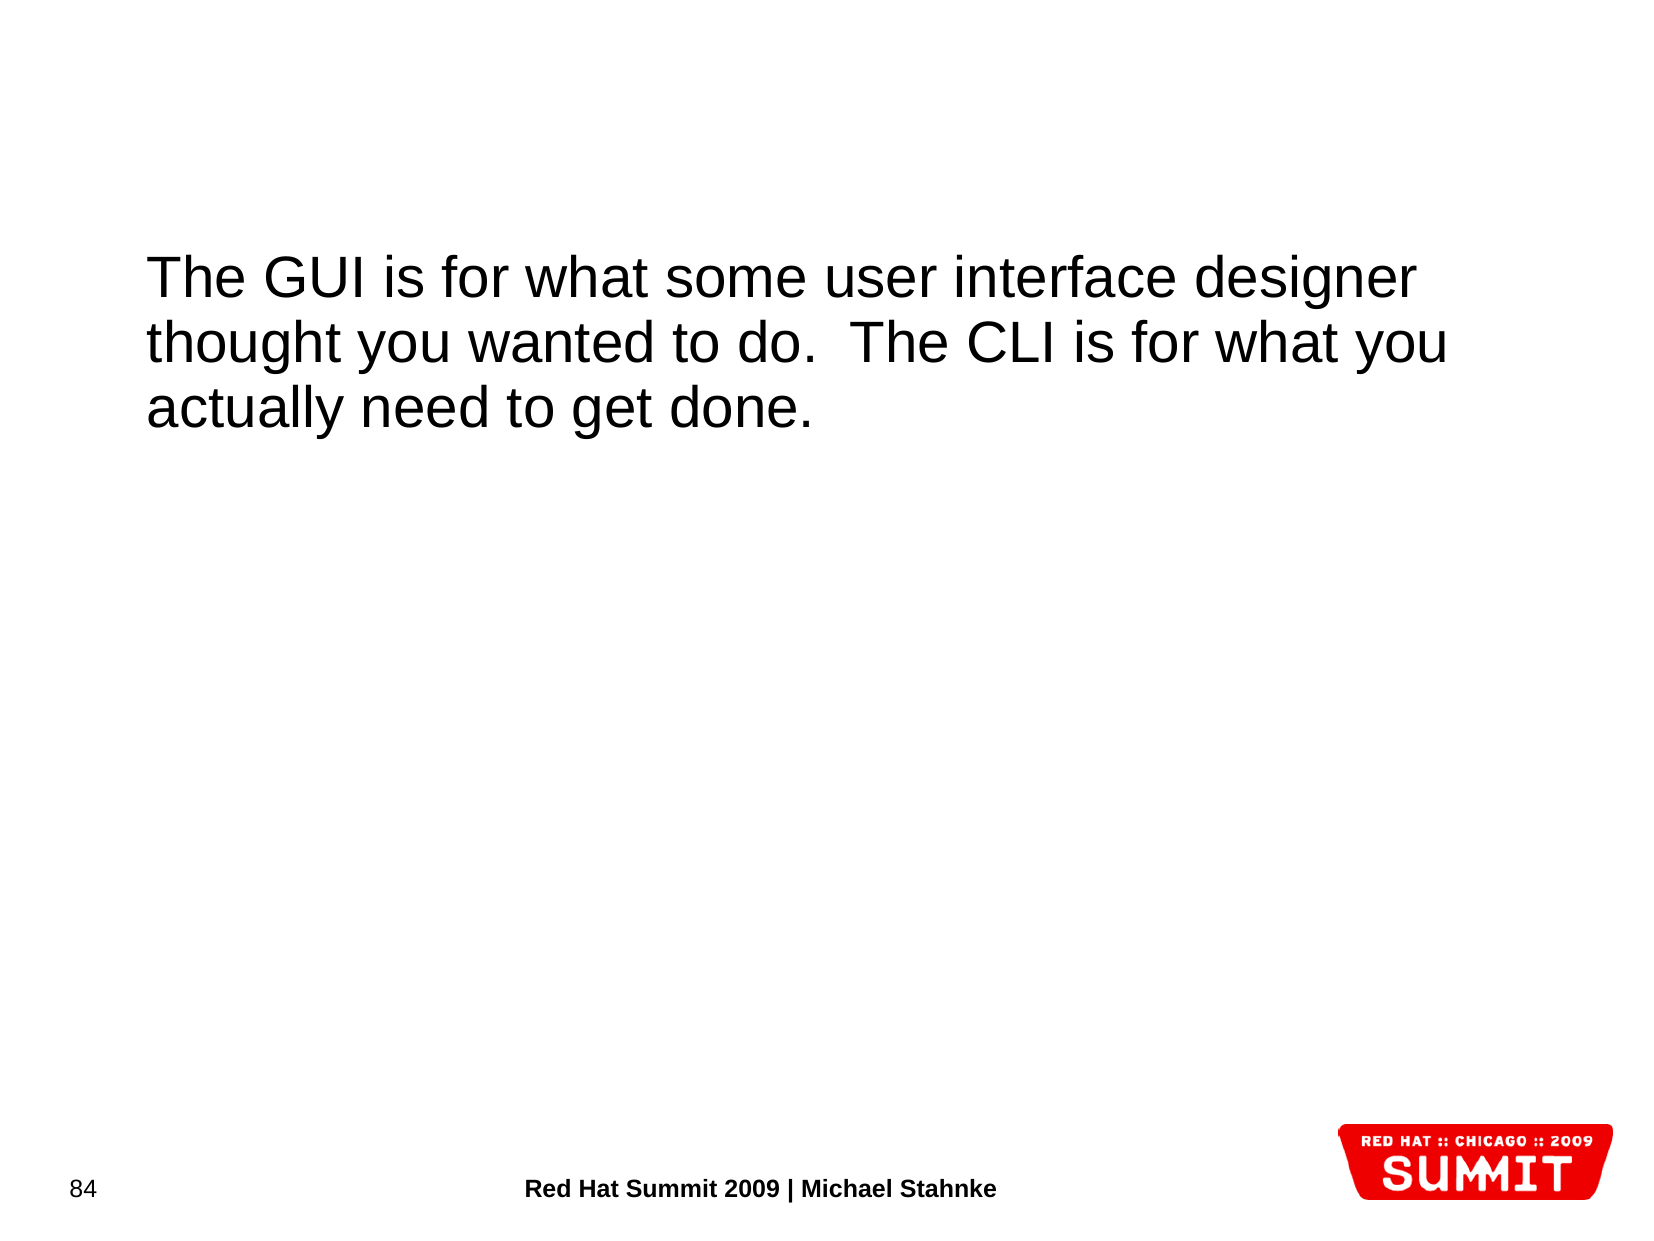

#
The GUI is for what some user interface designer thought you wanted to do. The CLI is for what you actually need to get done.